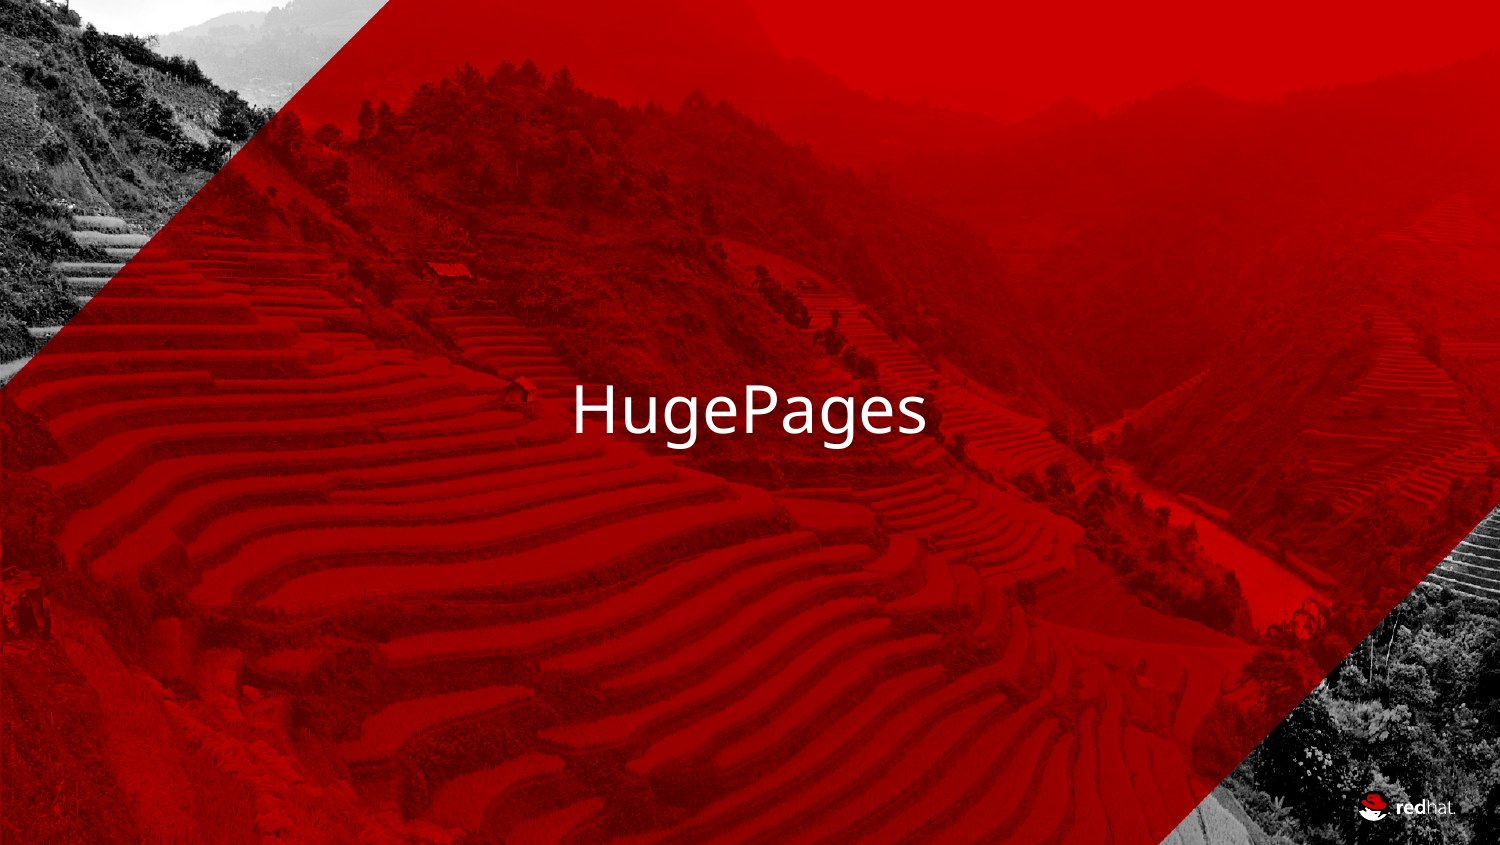

# HugePages
INSERT DESIGNATOR, IF NEEDED
47